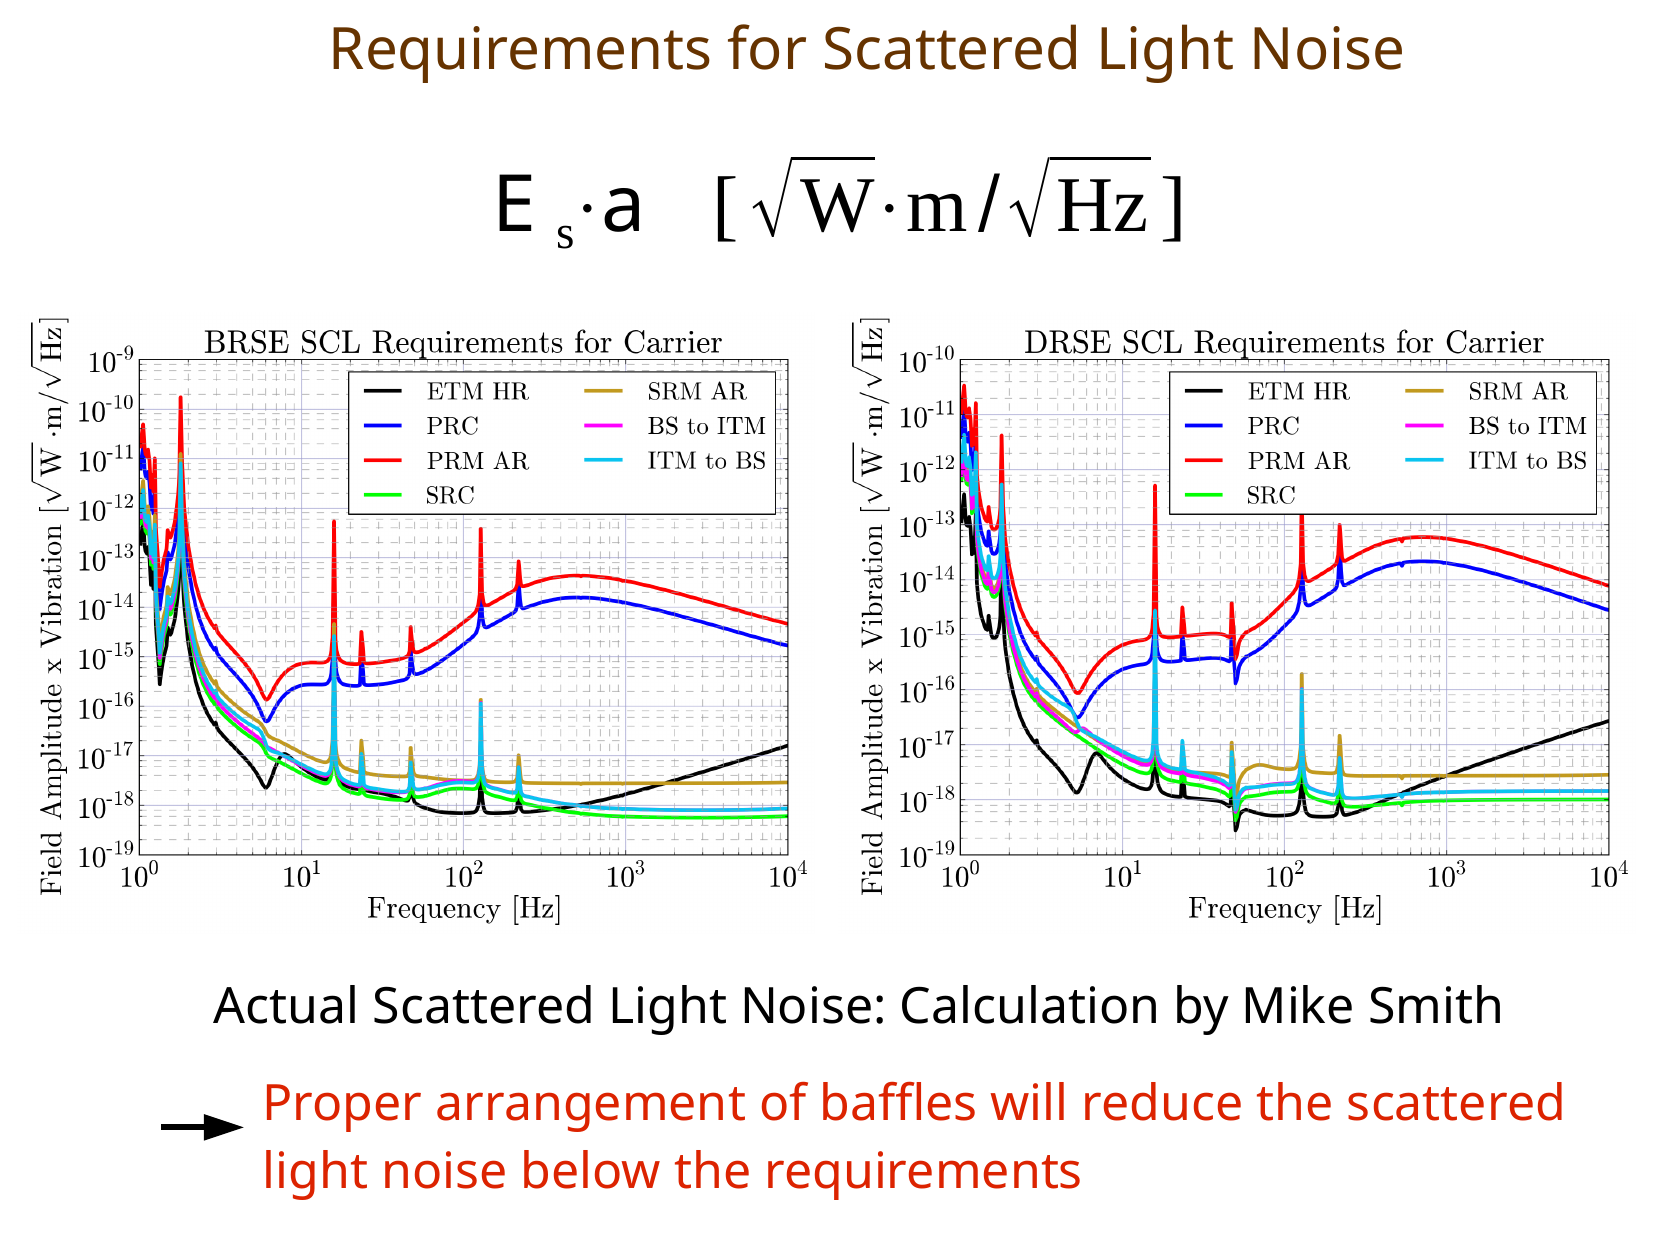

Requirements for Scattered Light Noise
Actual Scattered Light Noise: Calculation by Mike Smith
Proper arrangement of baffles will reduce the scattered
light noise below the requirements